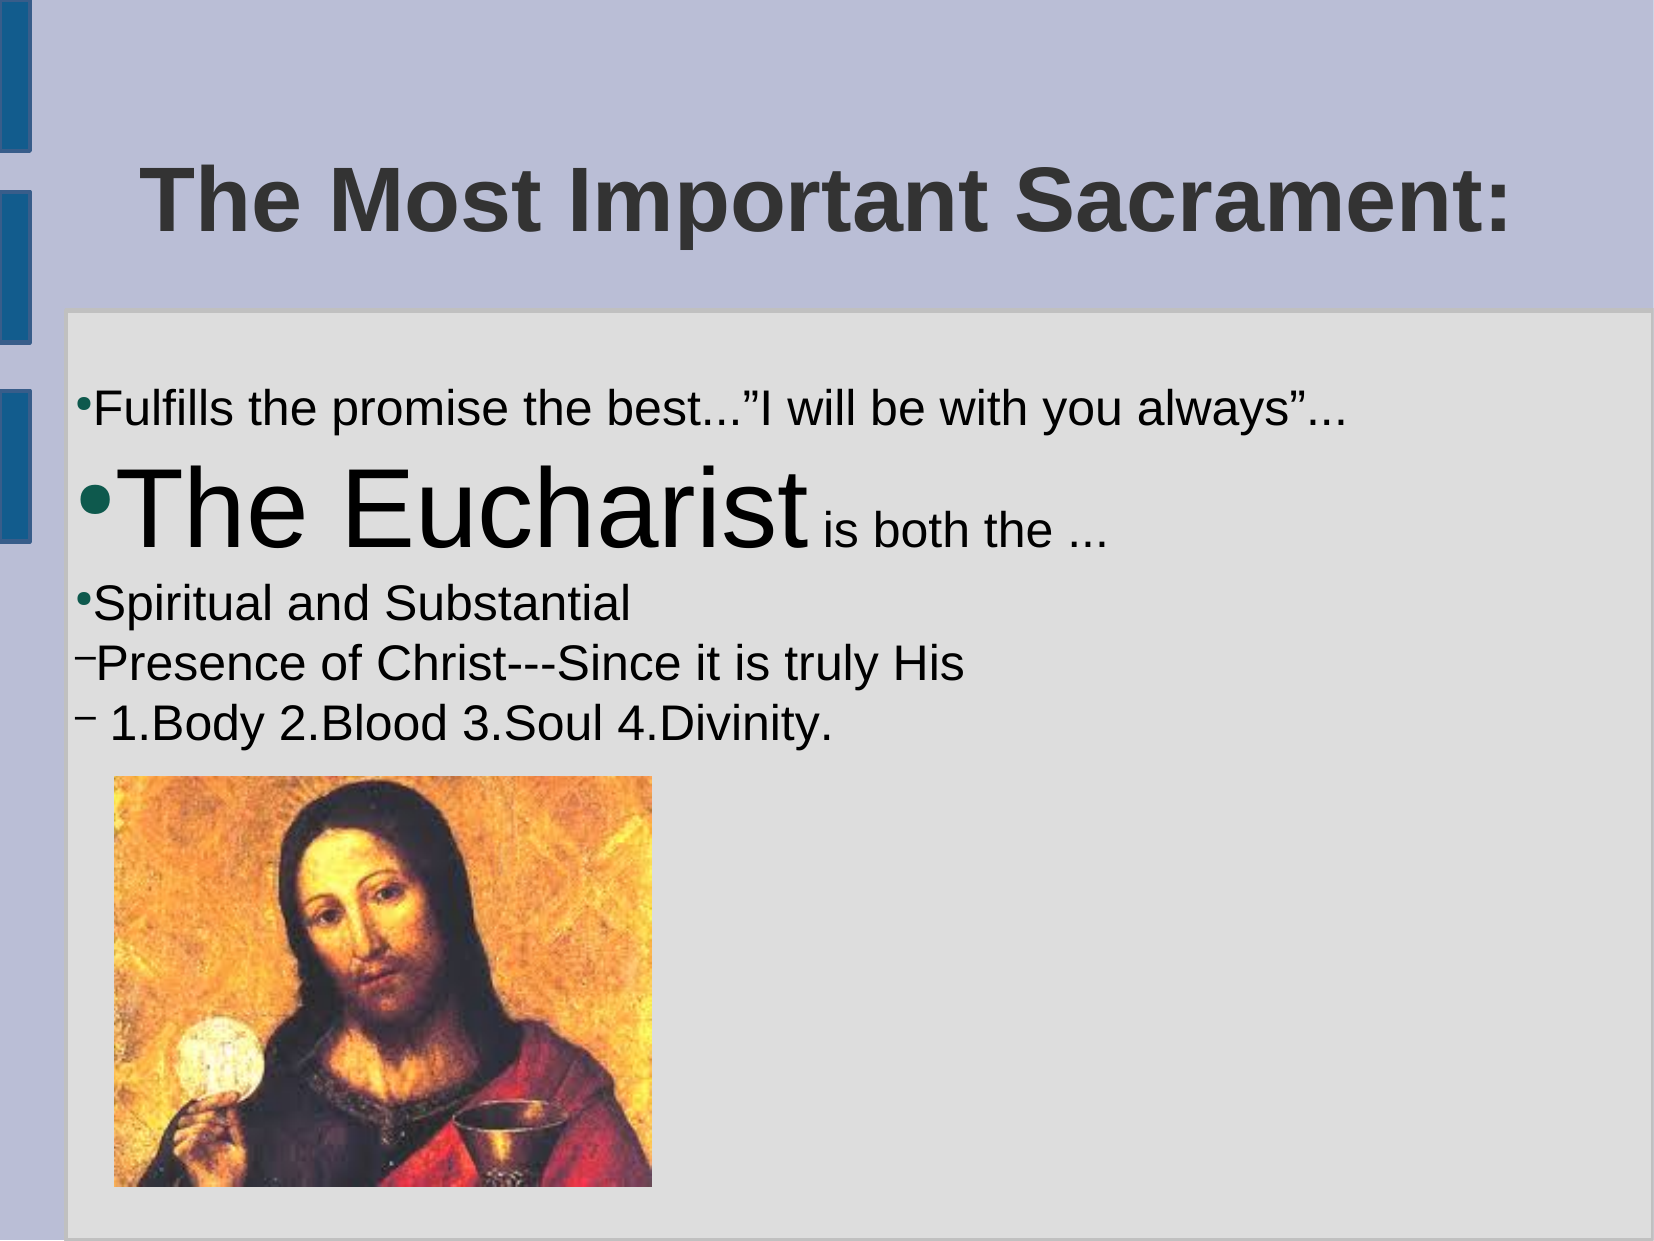

# The Most Important Sacrament:
Fulfills the promise the best...”I will be with you always”...
The Eucharist is both the ...
Spiritual and Substantial
Presence of Christ---Since it is truly His
 1.Body 2.Blood 3.Soul 4.Divinity.